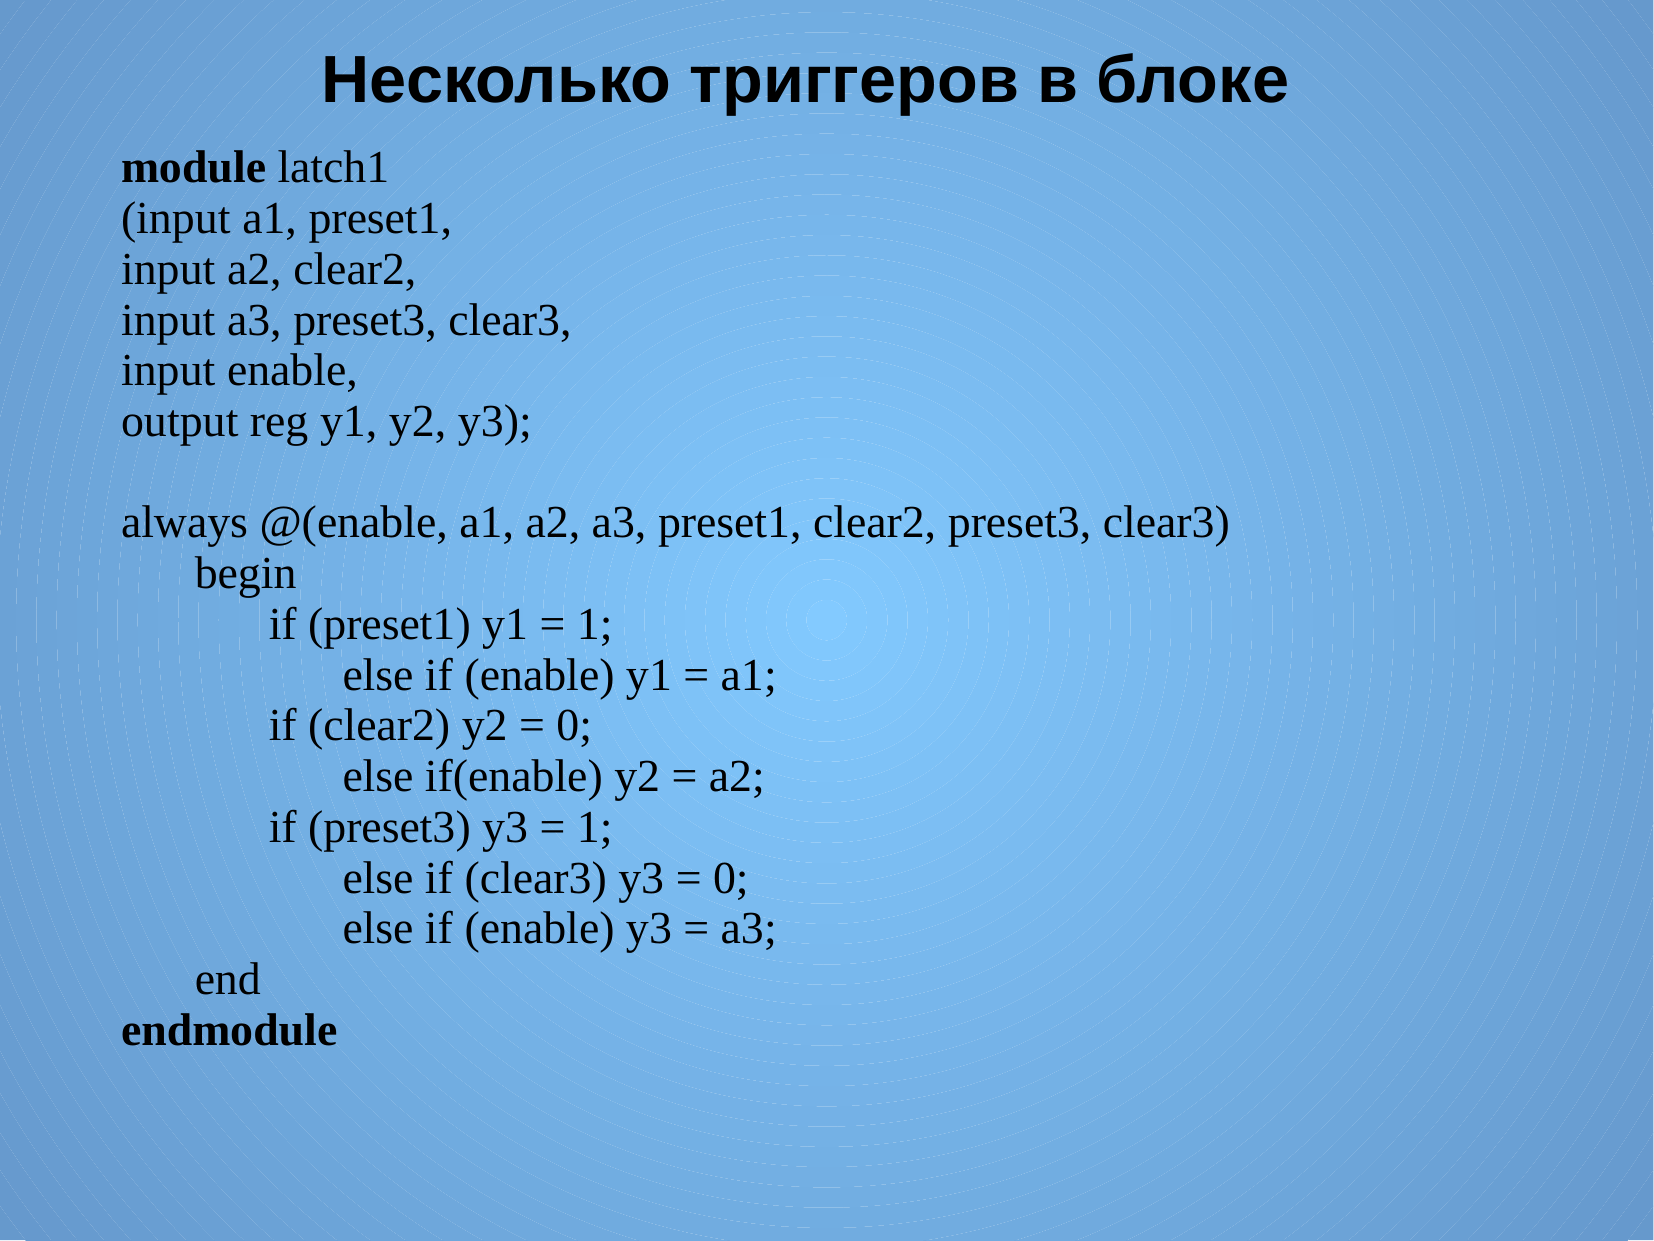

Несколько триггеров в блоке
module latch1
(input a1, preset1,
input a2, clear2,
input a3, preset3, clear3,
input enable,
output reg y1, y2, y3);
always @(enable, a1, a2, a3, preset1, clear2, preset3, clear3)
	begin
		if (preset1) y1 = 1;
			else if (enable) y1 = a1;
		if (clear2) y2 = 0;
			else if(enable) y2 = a2;
		if (preset3) y3 = 1;
			else if (clear3) y3 = 0;
			else if (enable) y3 = a3;
	end
endmodule